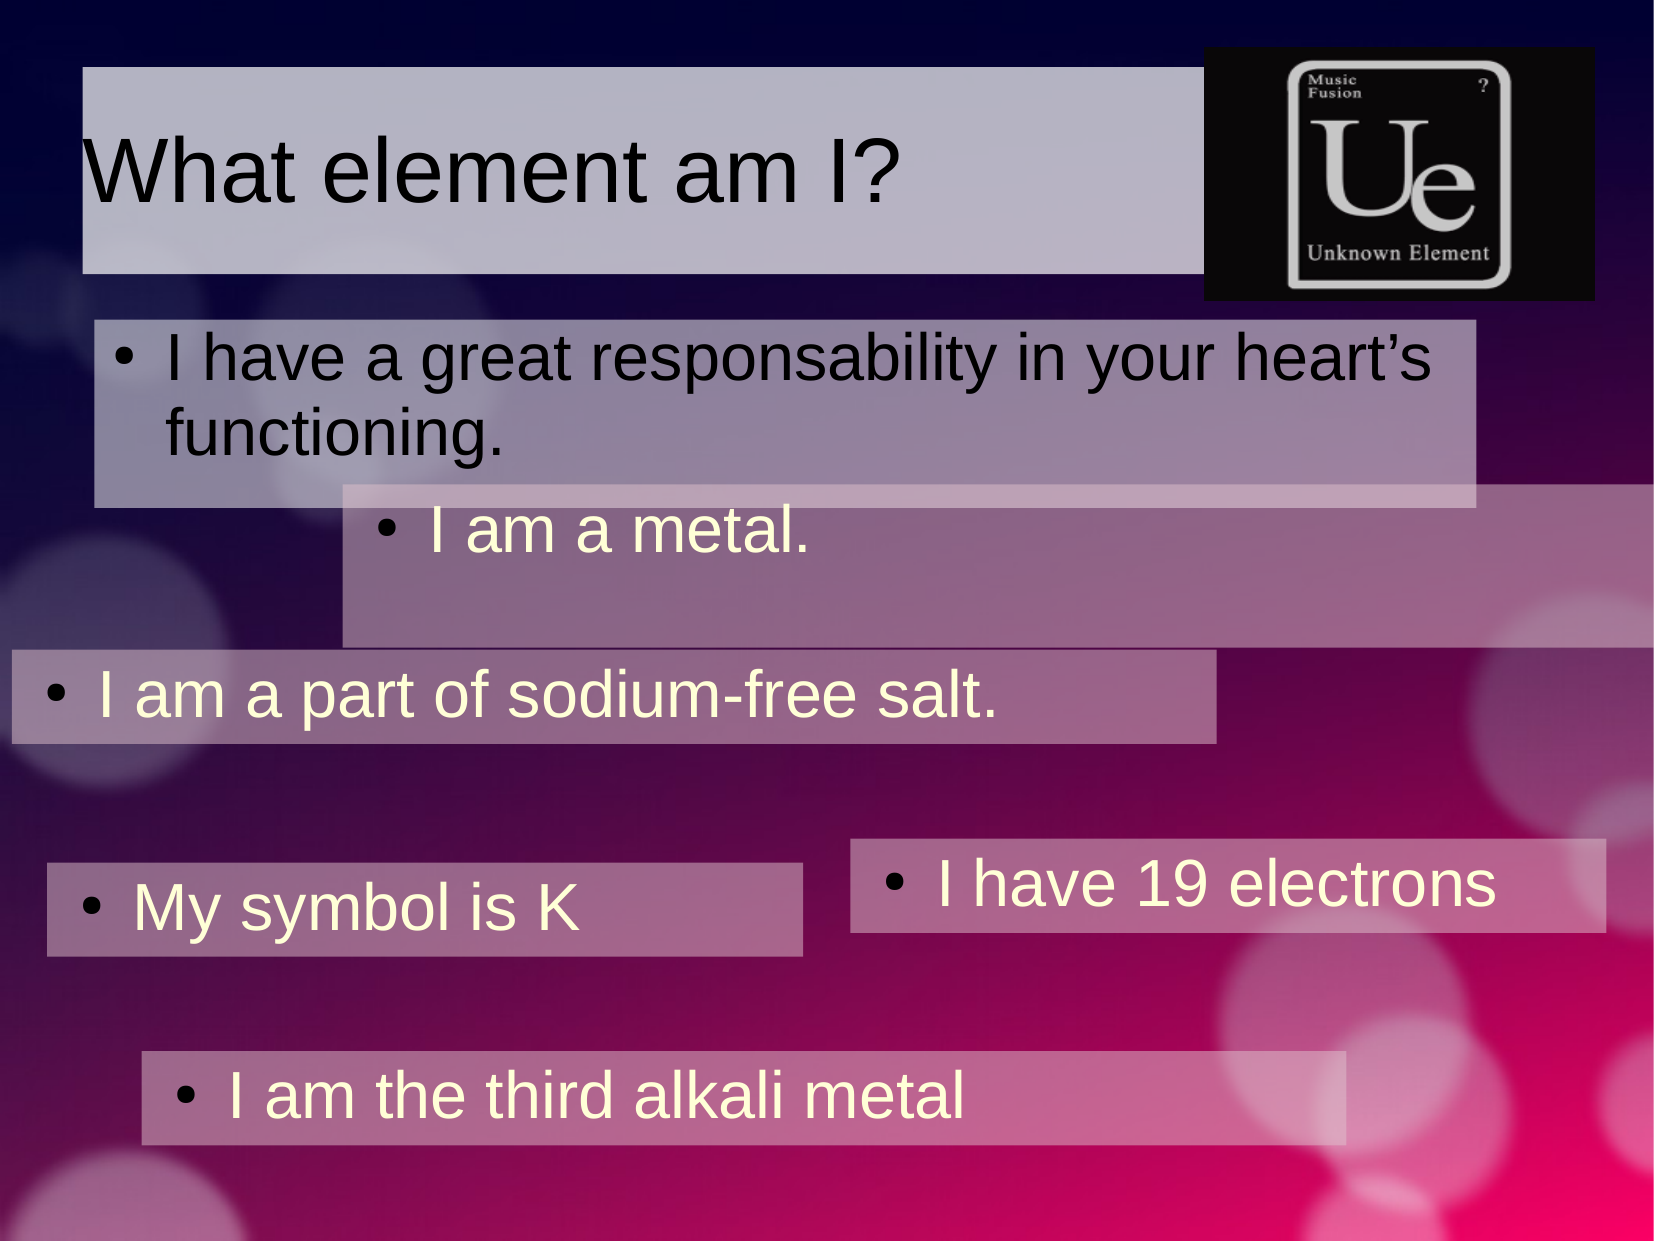

# What element am I?
I have a great responsability in your heart’s functioning.
I am a metal.
I am a part of sodium-free salt.
I have 19 electrons
My symbol is K
I am the third alkali metal